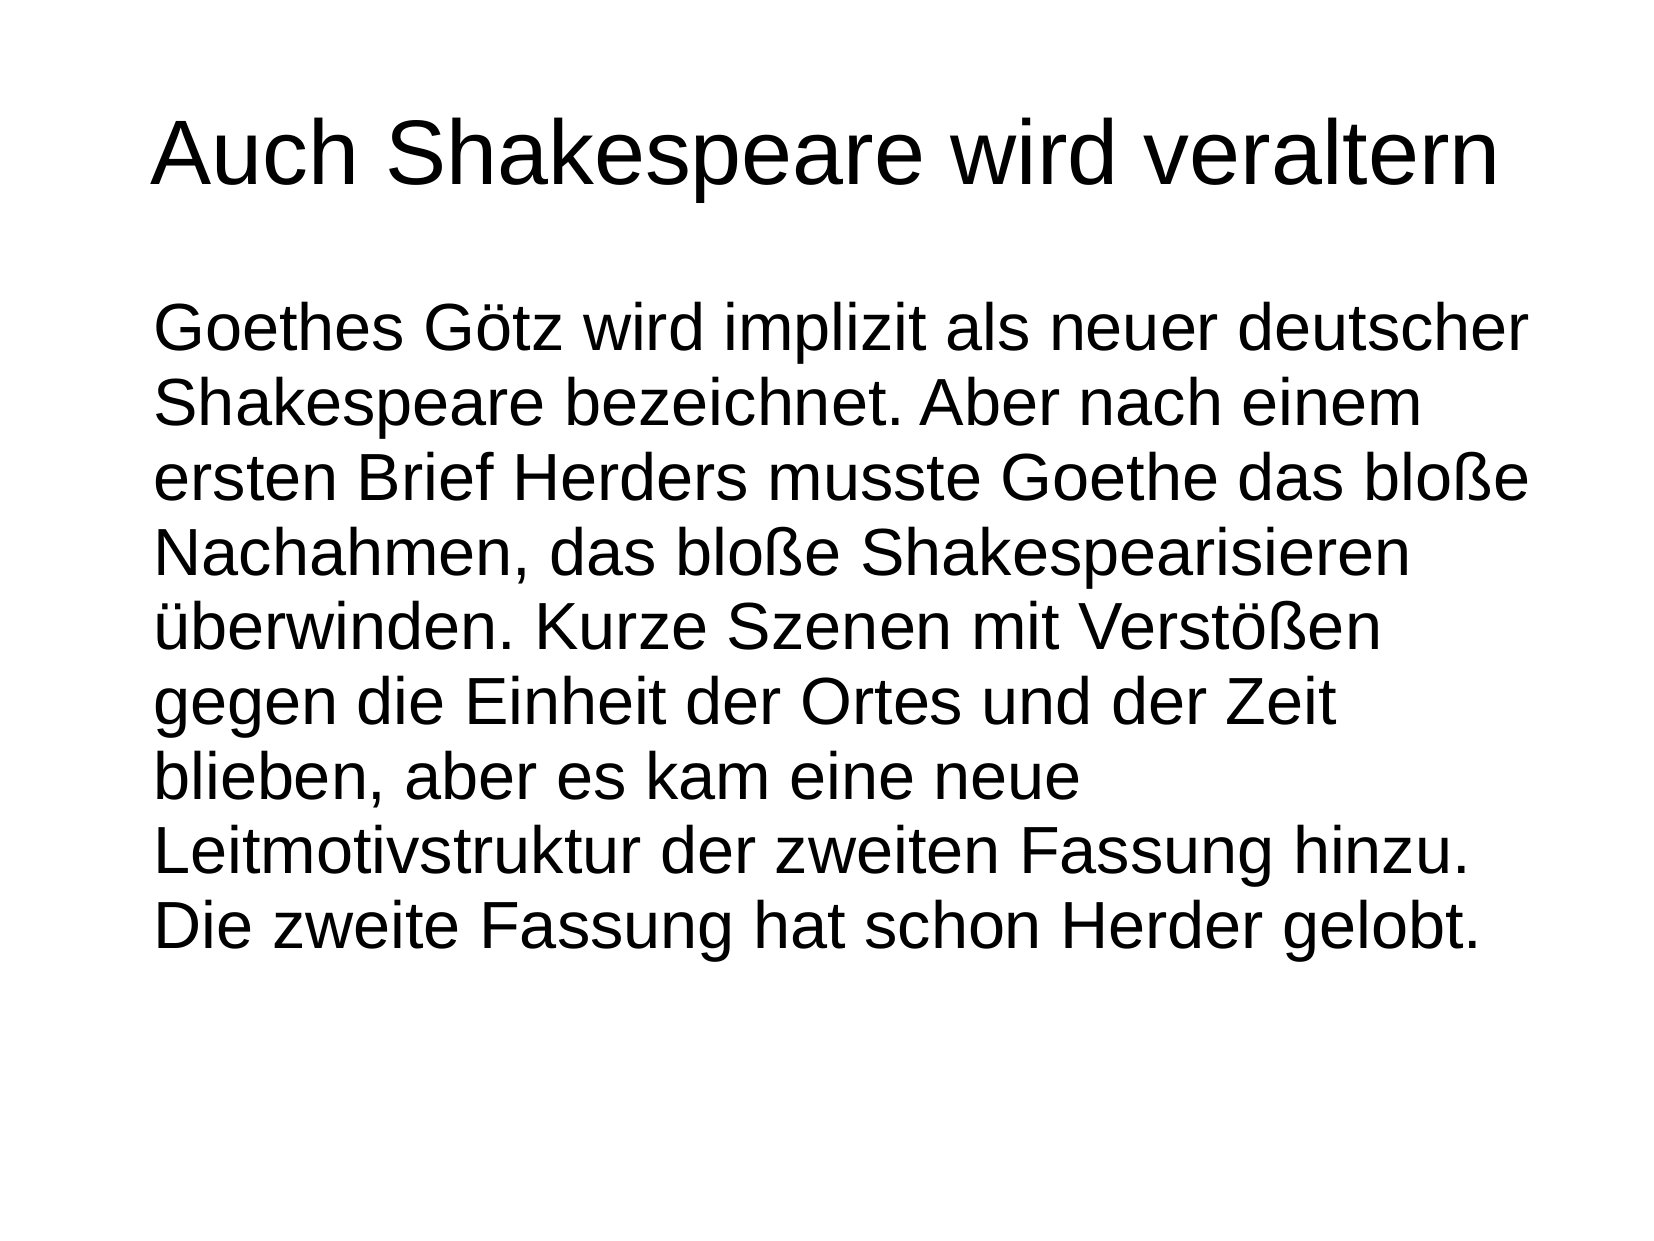

# Auch Shakespeare wird veraltern
Goethes Götz wird implizit als neuer deutscher Shakespeare bezeichnet. Aber nach einem ersten Brief Herders musste Goethe das bloße Nachahmen, das bloße Shakespearisieren überwinden. Kurze Szenen mit Verstößen gegen die Einheit der Ortes und der Zeit blieben, aber es kam eine neue Leitmotivstruktur der zweiten Fassung hinzu. Die zweite Fassung hat schon Herder gelobt.